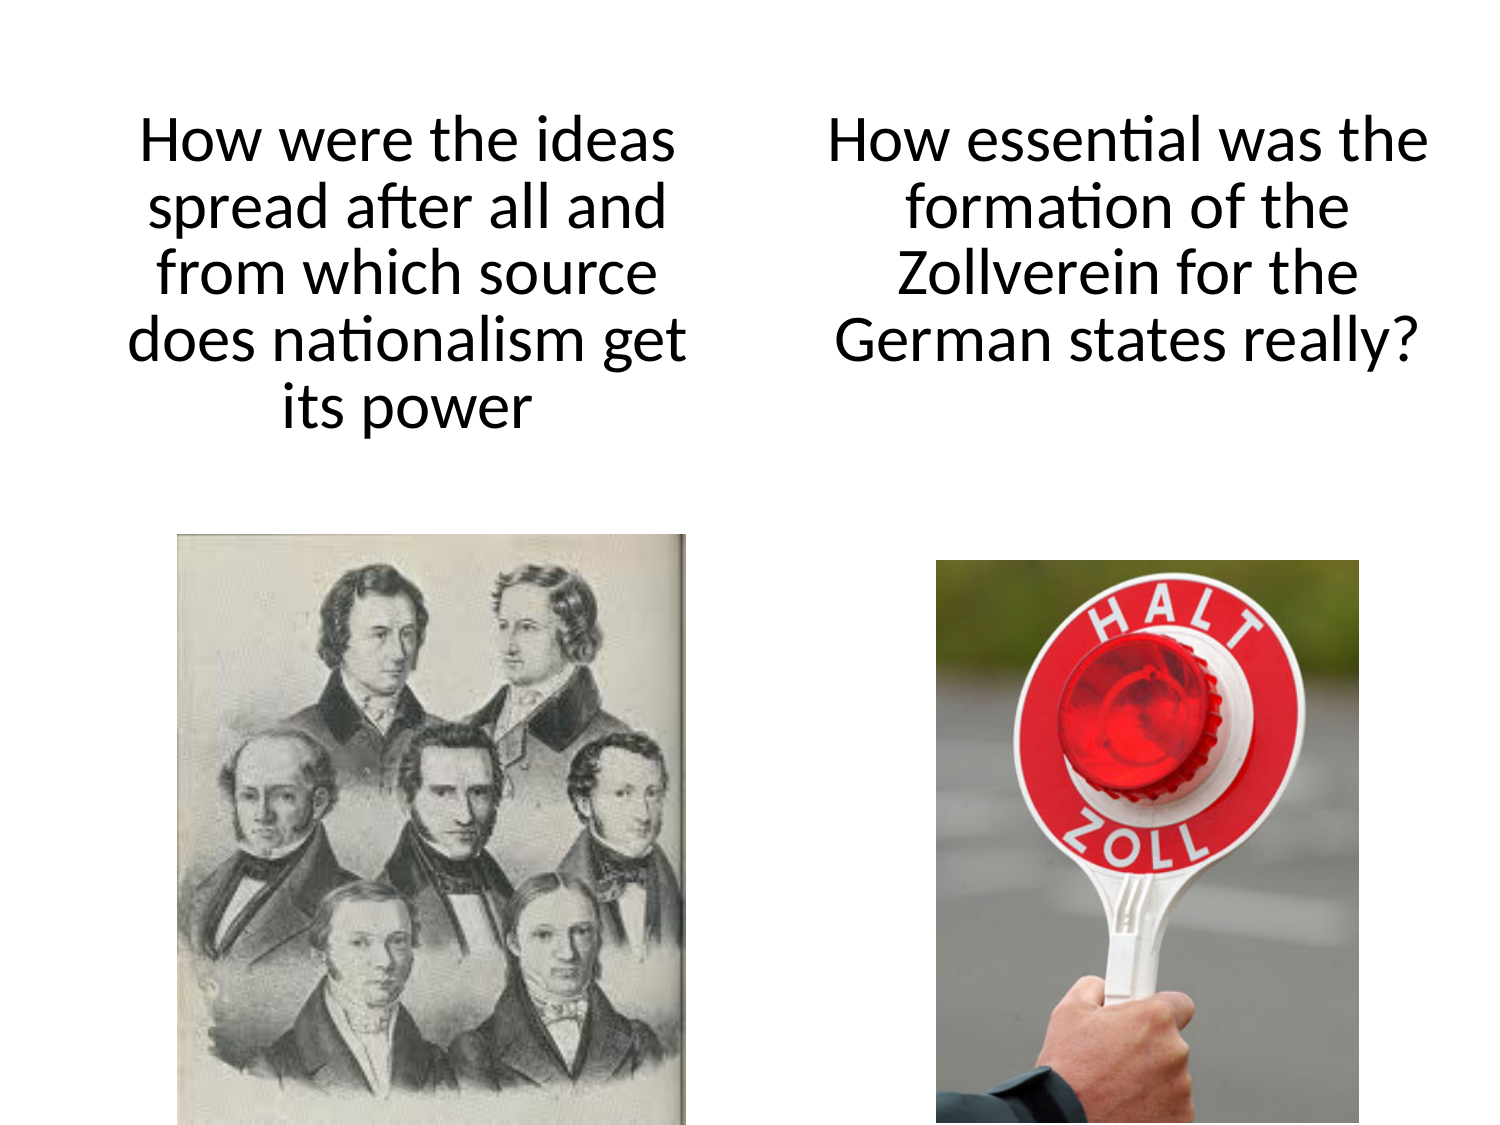

How were the ideas spread after all and from which source does nationalism get its power
# How essential was the formation of the Zollverein for the German states really?